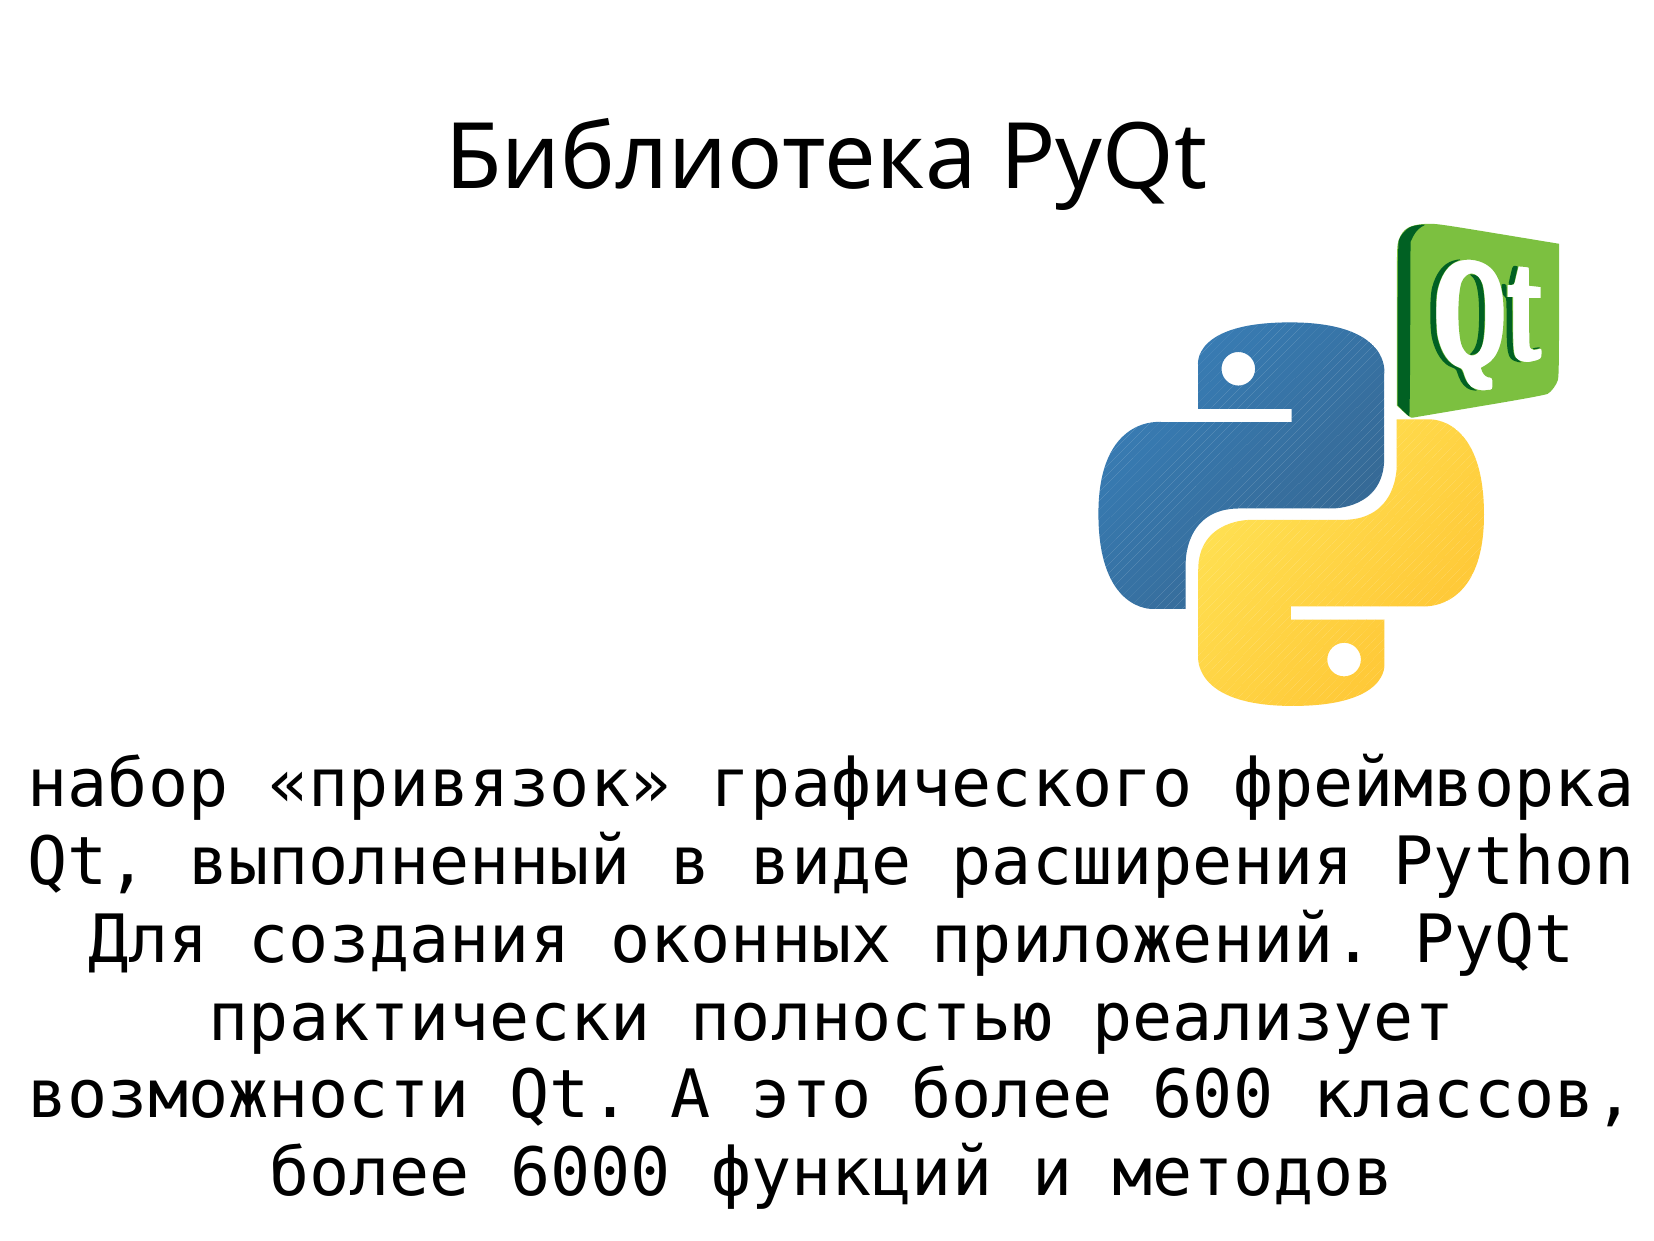

# Библиотека PyQt
набор «привязок» графического фреймворка Qt, выполненный в виде расширения Python Для создания оконных приложений. PyQt практически полностью реализует возможности Qt. А это более 600 классов, более 6000 функций и методов